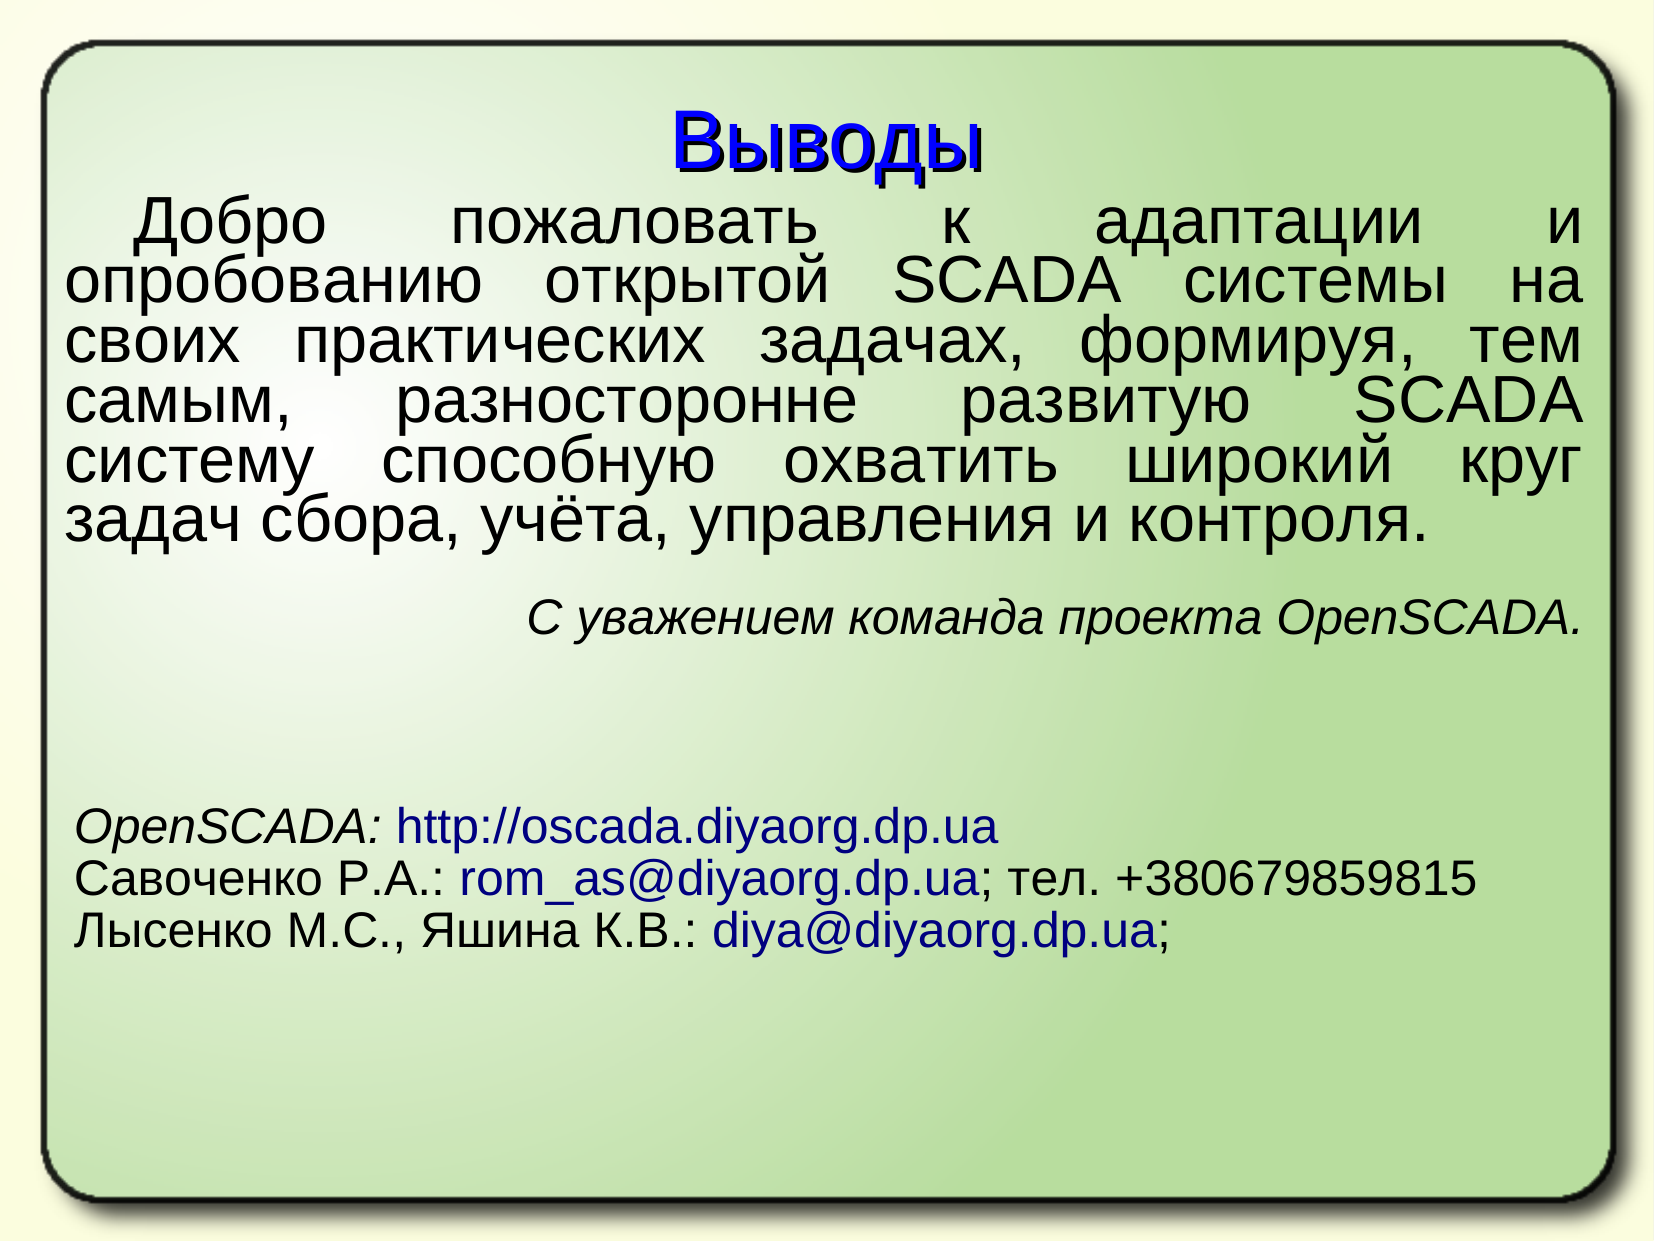

# Выводы
Добро пожаловать к адаптации и опробованию открытой SCADA системы на своих практических задачах, формируя, тем самым, разносторонне развитую SCADA систему способную охватить широкий круг задач сбора, учёта, управления и контроля.
С уважением команда проекта OpenSCADA.
OpenSCADA: http://oscada.diyaorg.dp.ua
Савоченко Р.А.: rom_as@diyaorg.dp.ua; тел. +380679859815
Лысенко М.С., Яшина К.В.: diya@diyaorg.dp.ua;